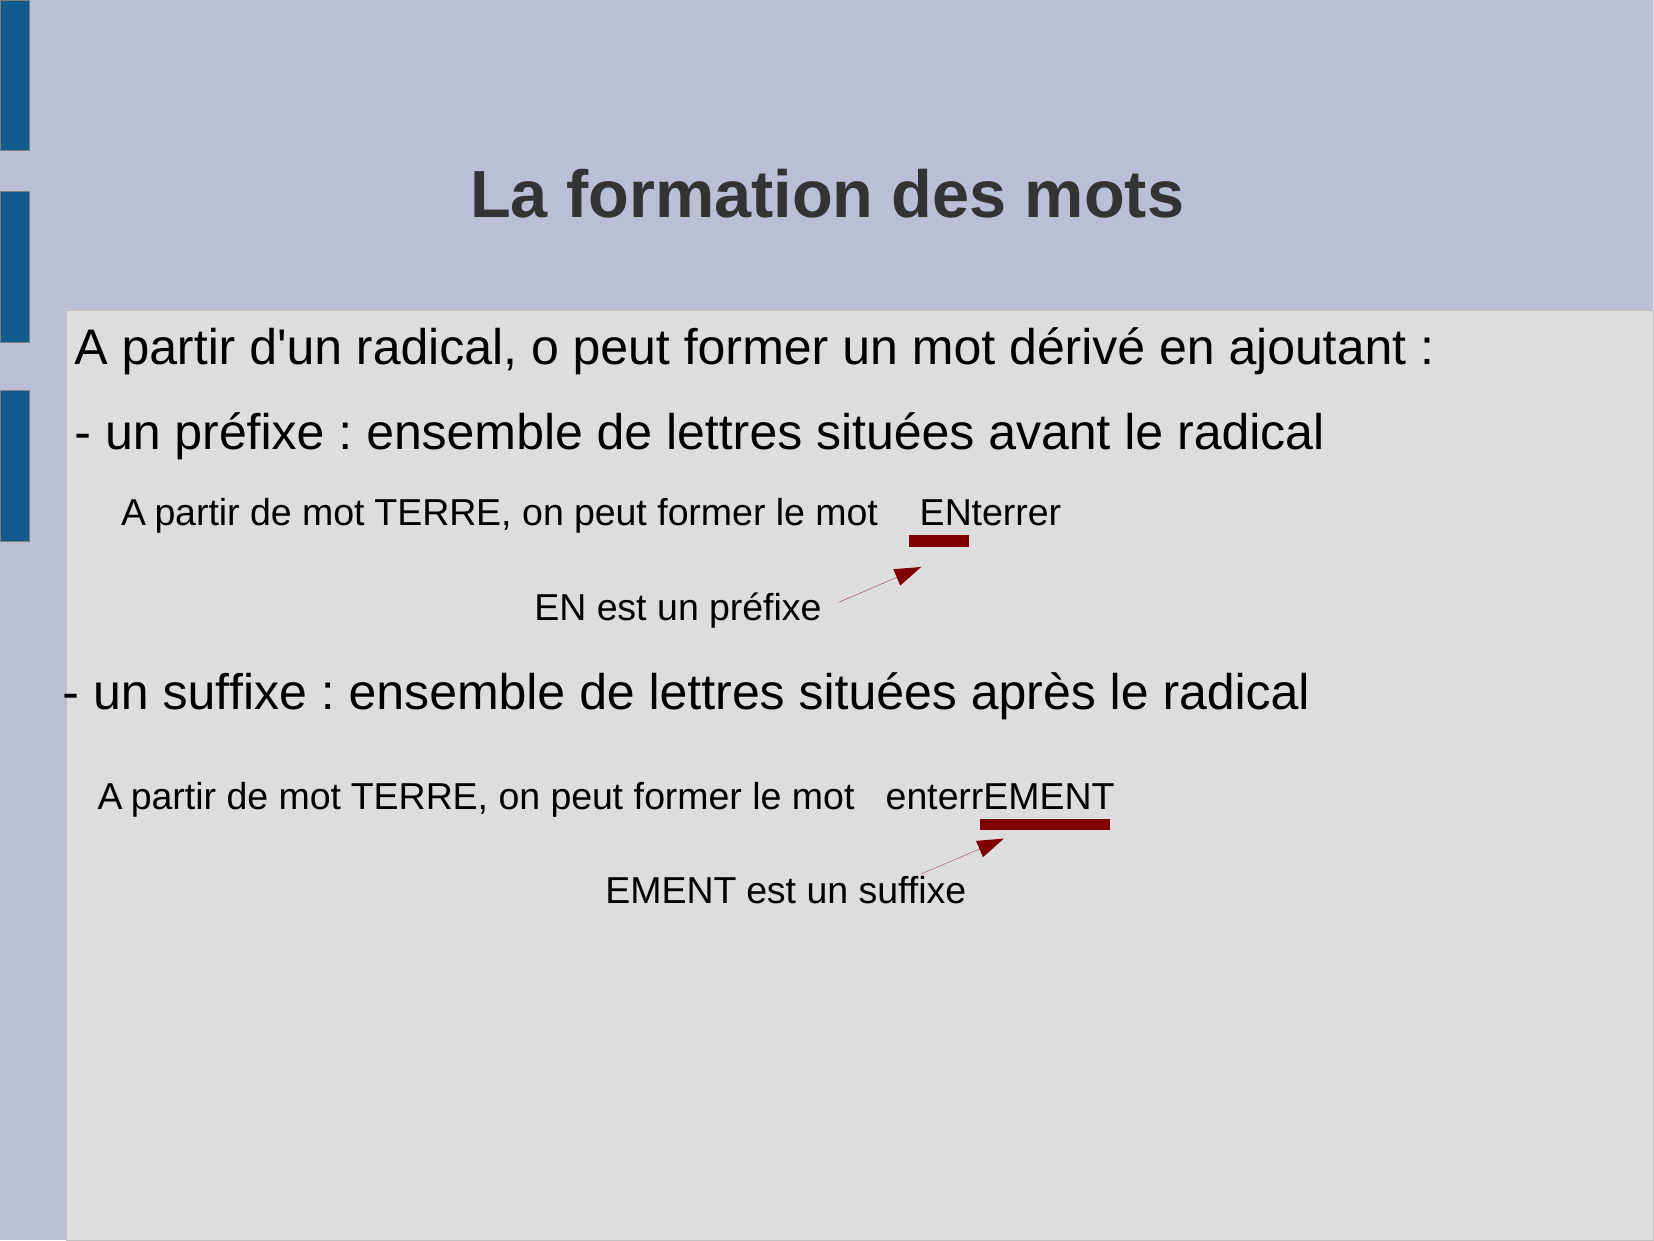

# La formation des mots
A partir d'un radical, o peut former un mot dérivé en ajoutant :
- un préfixe : ensemble de lettres situées avant le radical
A partir de mot TERRE, on peut former le mot ENterrer
- un suffixe : ensemble de lettres situées après le radical
EN est un préfixe
A partir de mot TERRE, on peut former le mot enterrEMENT
EMENT est un suffixe